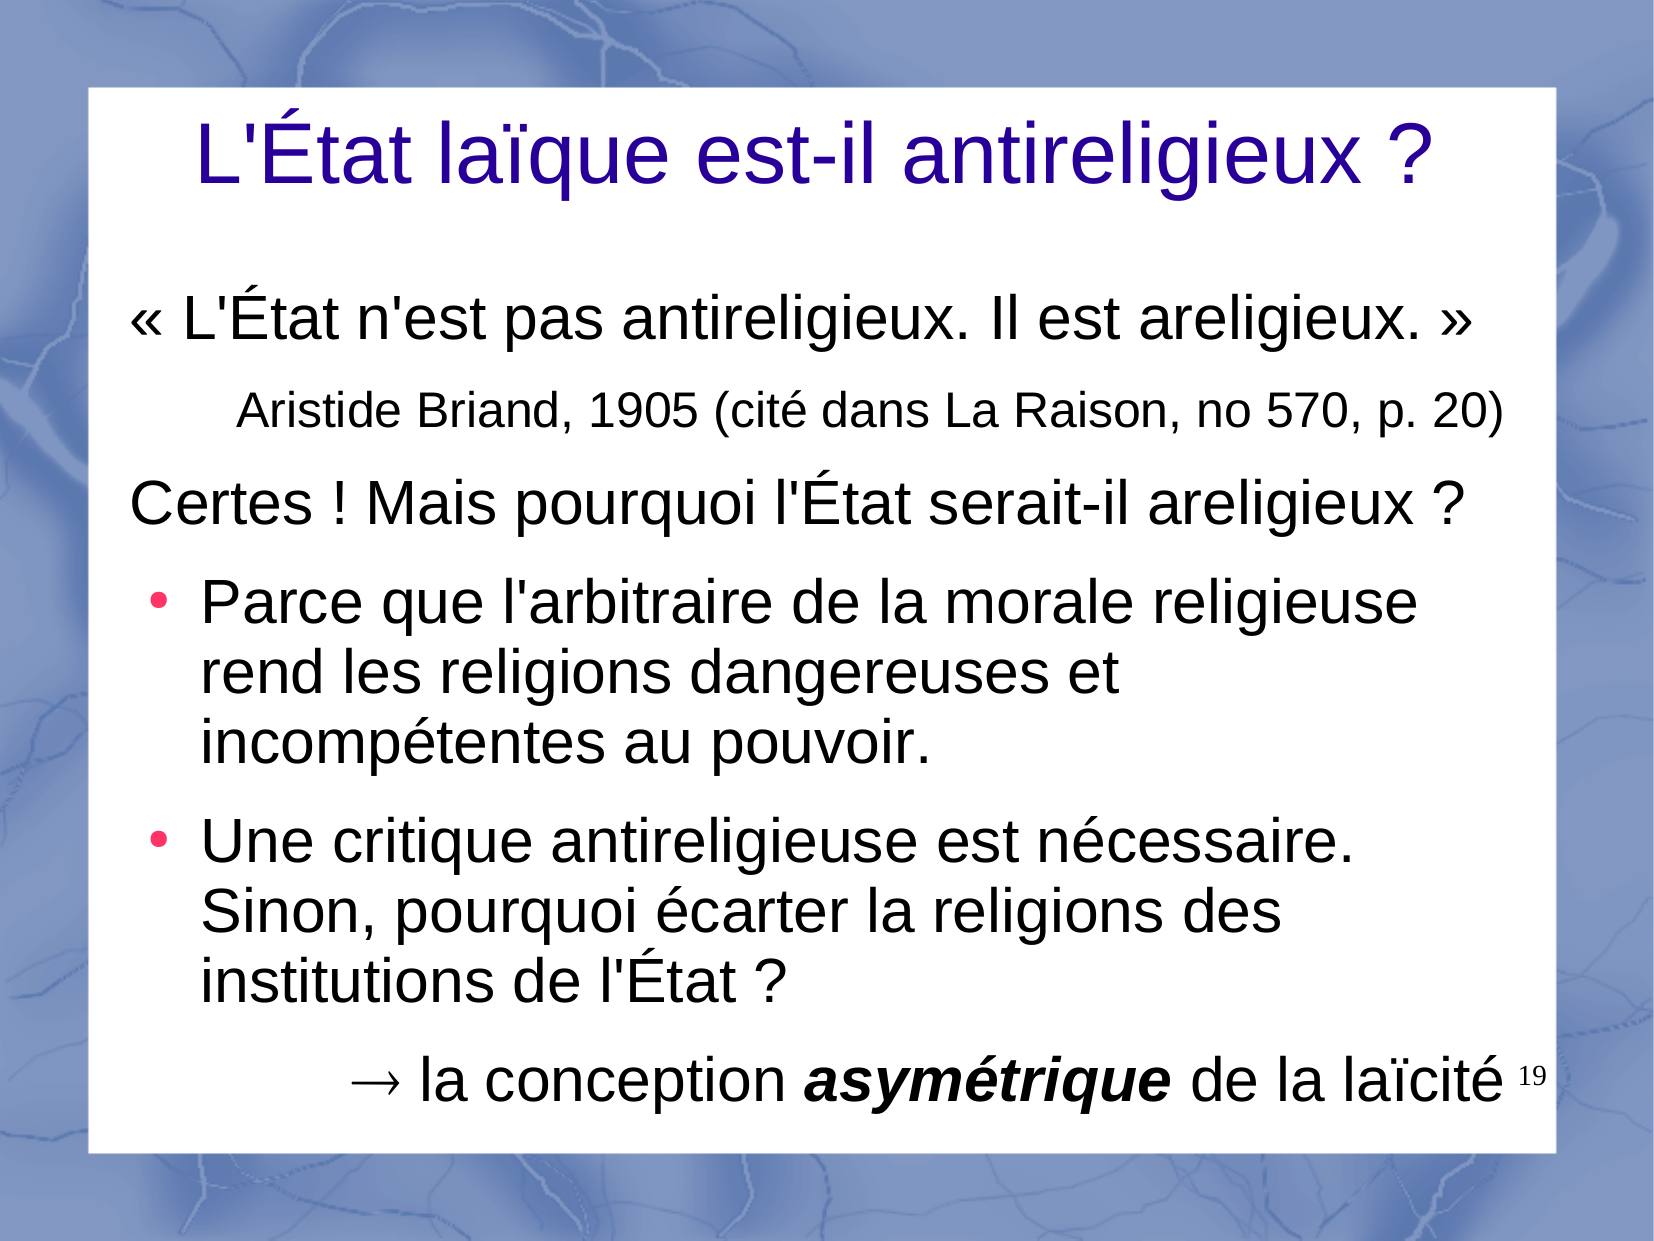

# L'État laïque est-il antireligieux ?
« L'État n'est pas antireligieux. Il est areligieux. »
Aristide Briand, 1905 (cité dans La Raison, no 570, p. 20)
Certes ! Mais pourquoi l'État serait-il areligieux ?
Parce que l'arbitraire de la morale religieuse rend les religions dangereuses et incompétentes au pouvoir.
Une critique antireligieuse est nécessaire. Sinon, pourquoi écarter la religions des institutions de l'État ?
 la conception asymétrique de la laïcité
19